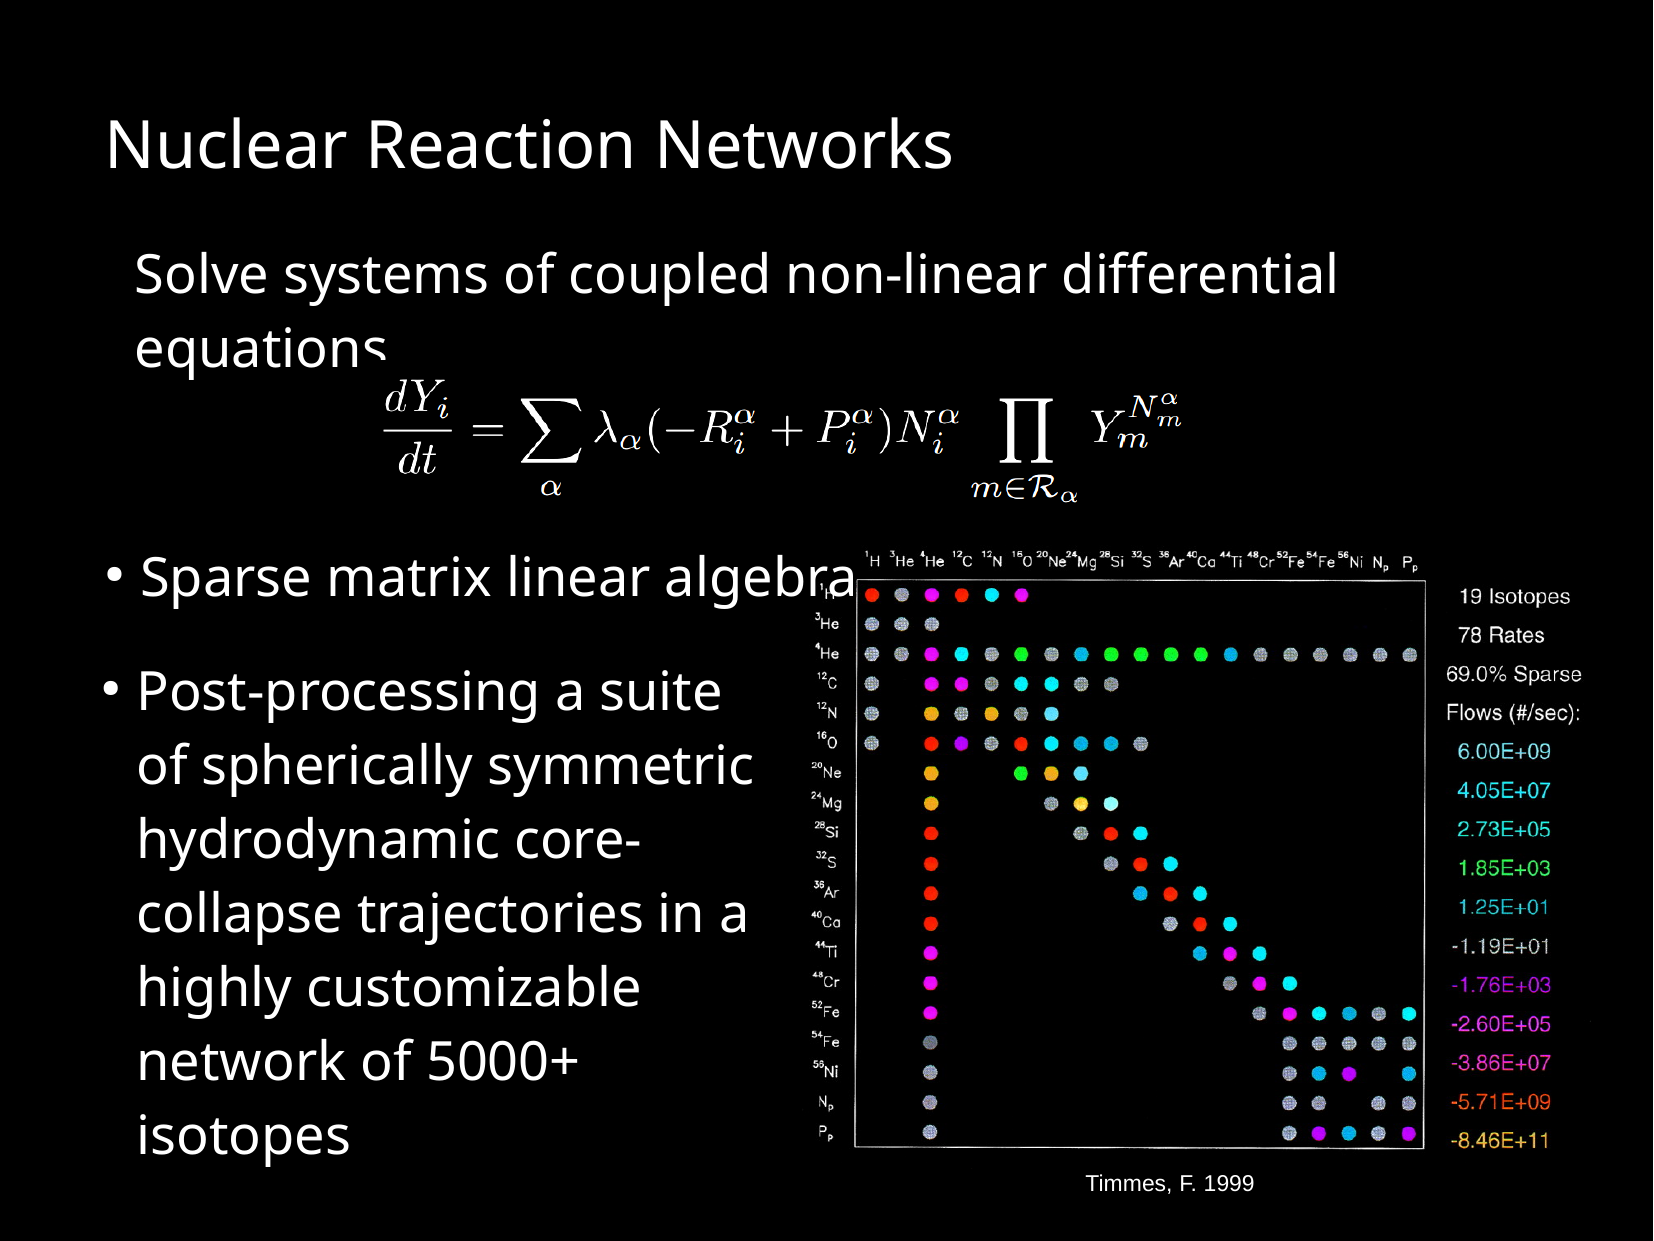

Nuclear Reaction Networks
Solve systems of coupled non-linear differential equations
Sparse matrix linear algebra
Post-processing a suite of spherically symmetric hydrodynamic core-collapse trajectories in a highly customizable network of 5000+ isotopes
Timmes, F. 1999